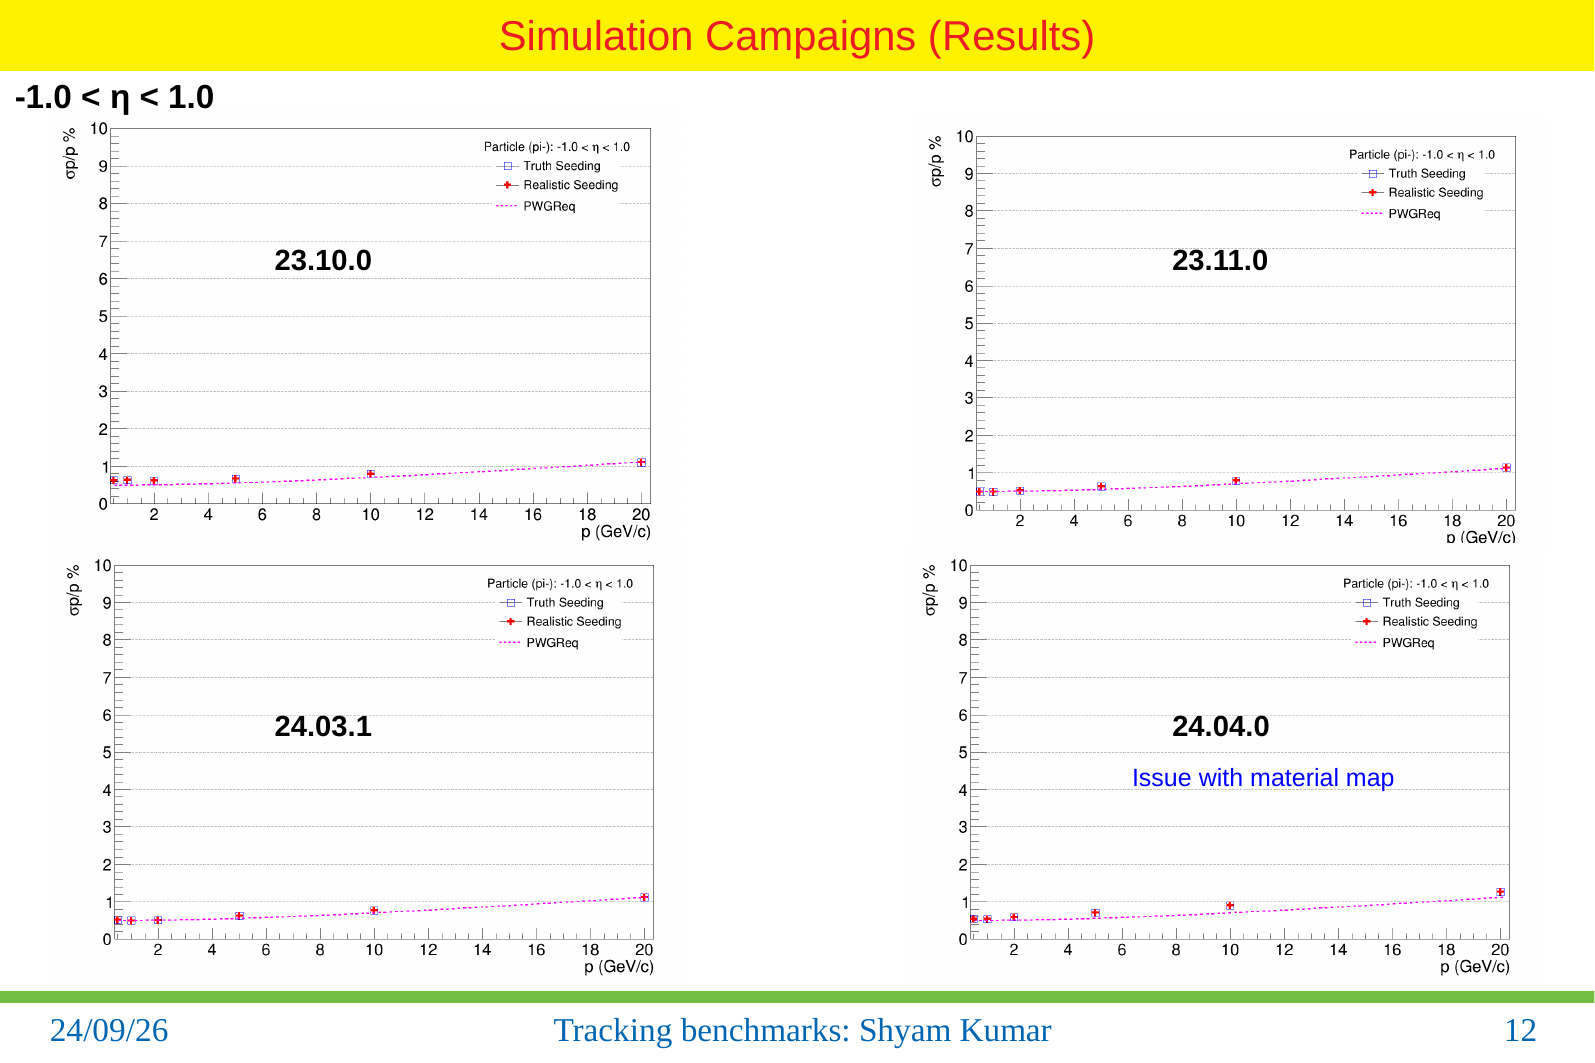

# Simulation Campaigns (Results)
-1.0 < η < 1.0
23.10.0
23.11.0
24.03.1
24.04.0
Issue with material map
Tracking benchmarks: Shyam Kumar
12